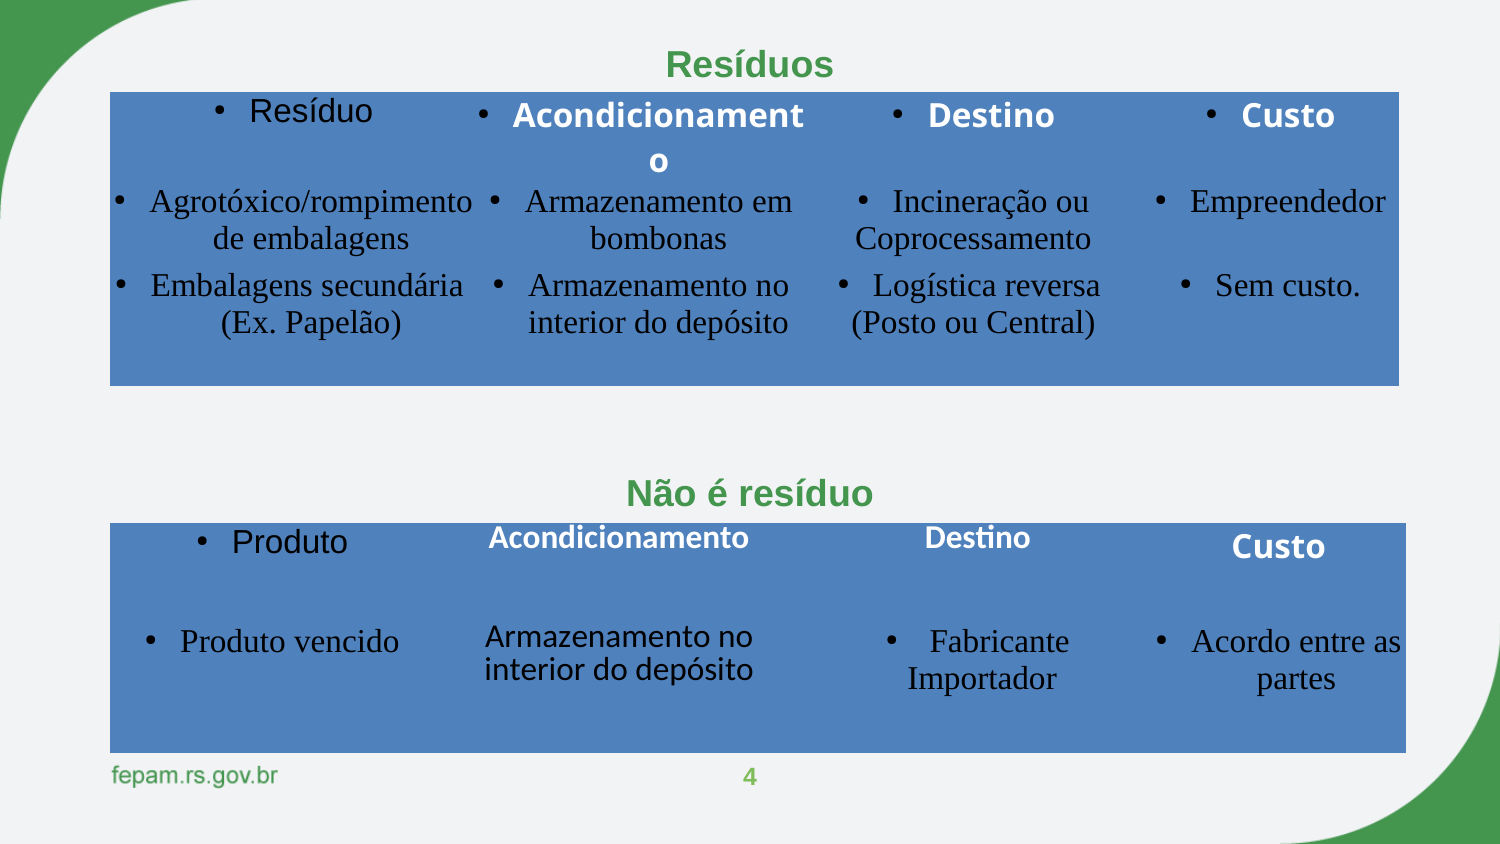

Resíduos
| Resíduo | Acondicionamento | Destino | Custo |
| --- | --- | --- | --- |
| Agrotóxico/rompimento de embalagens | Armazenamento em bombonas | Incineração ou Coprocessamento | Empreendedor |
| Embalagens secundária (Ex. Papelão) | Armazenamento no interior do depósito | Logística reversa (Posto ou Central) | Sem custo. |
Não é resíduo
| Produto | Acondicionamento | Destino | Custo |
| --- | --- | --- | --- |
| Produto vencido | Armazenamento no interior do depósito | Fabricante Importador | Acordo entre as partes |